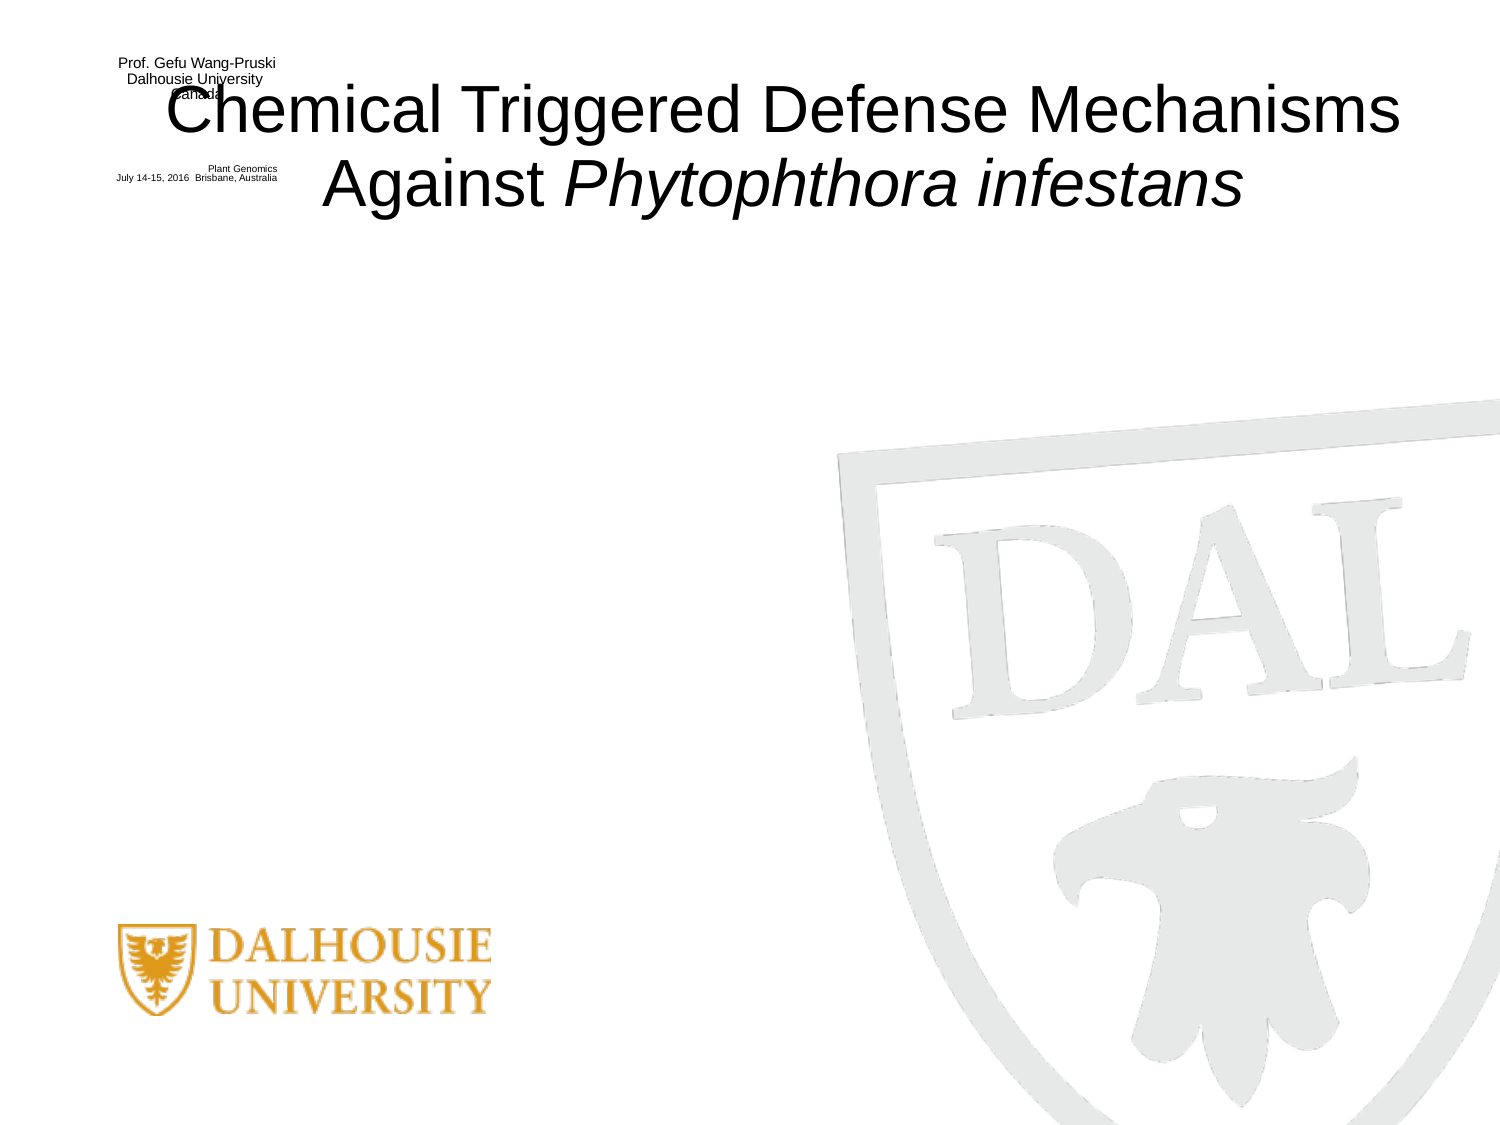

# Prof. Gefu Wang-Pruski
Dalhousie University
Canada
Plant Genomics
July 14-15, 2016 Brisbane, Australia
Chemical Triggered Defense Mechanisms Against Phytophthora infestans